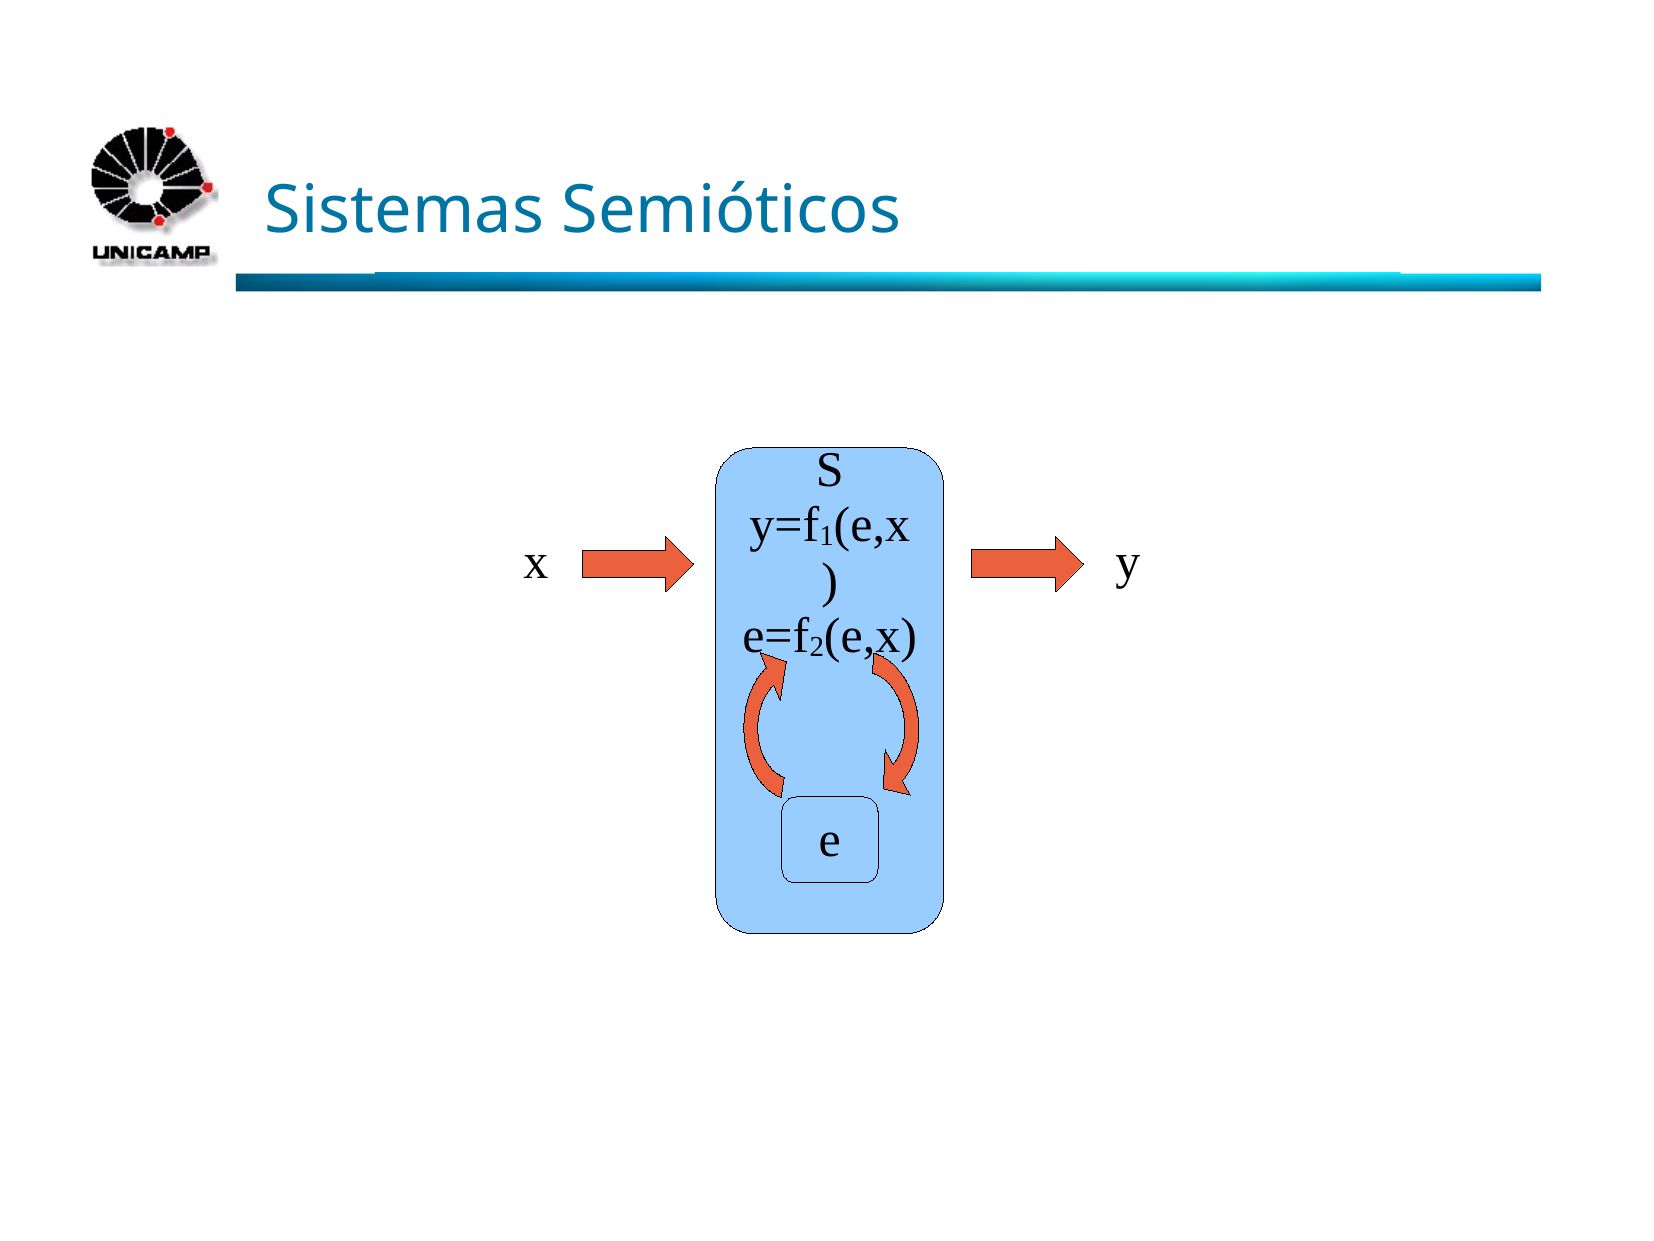

# Sistemas Semióticos
S
y=f1(e,x)
e=f2(e,x)
x
y
e